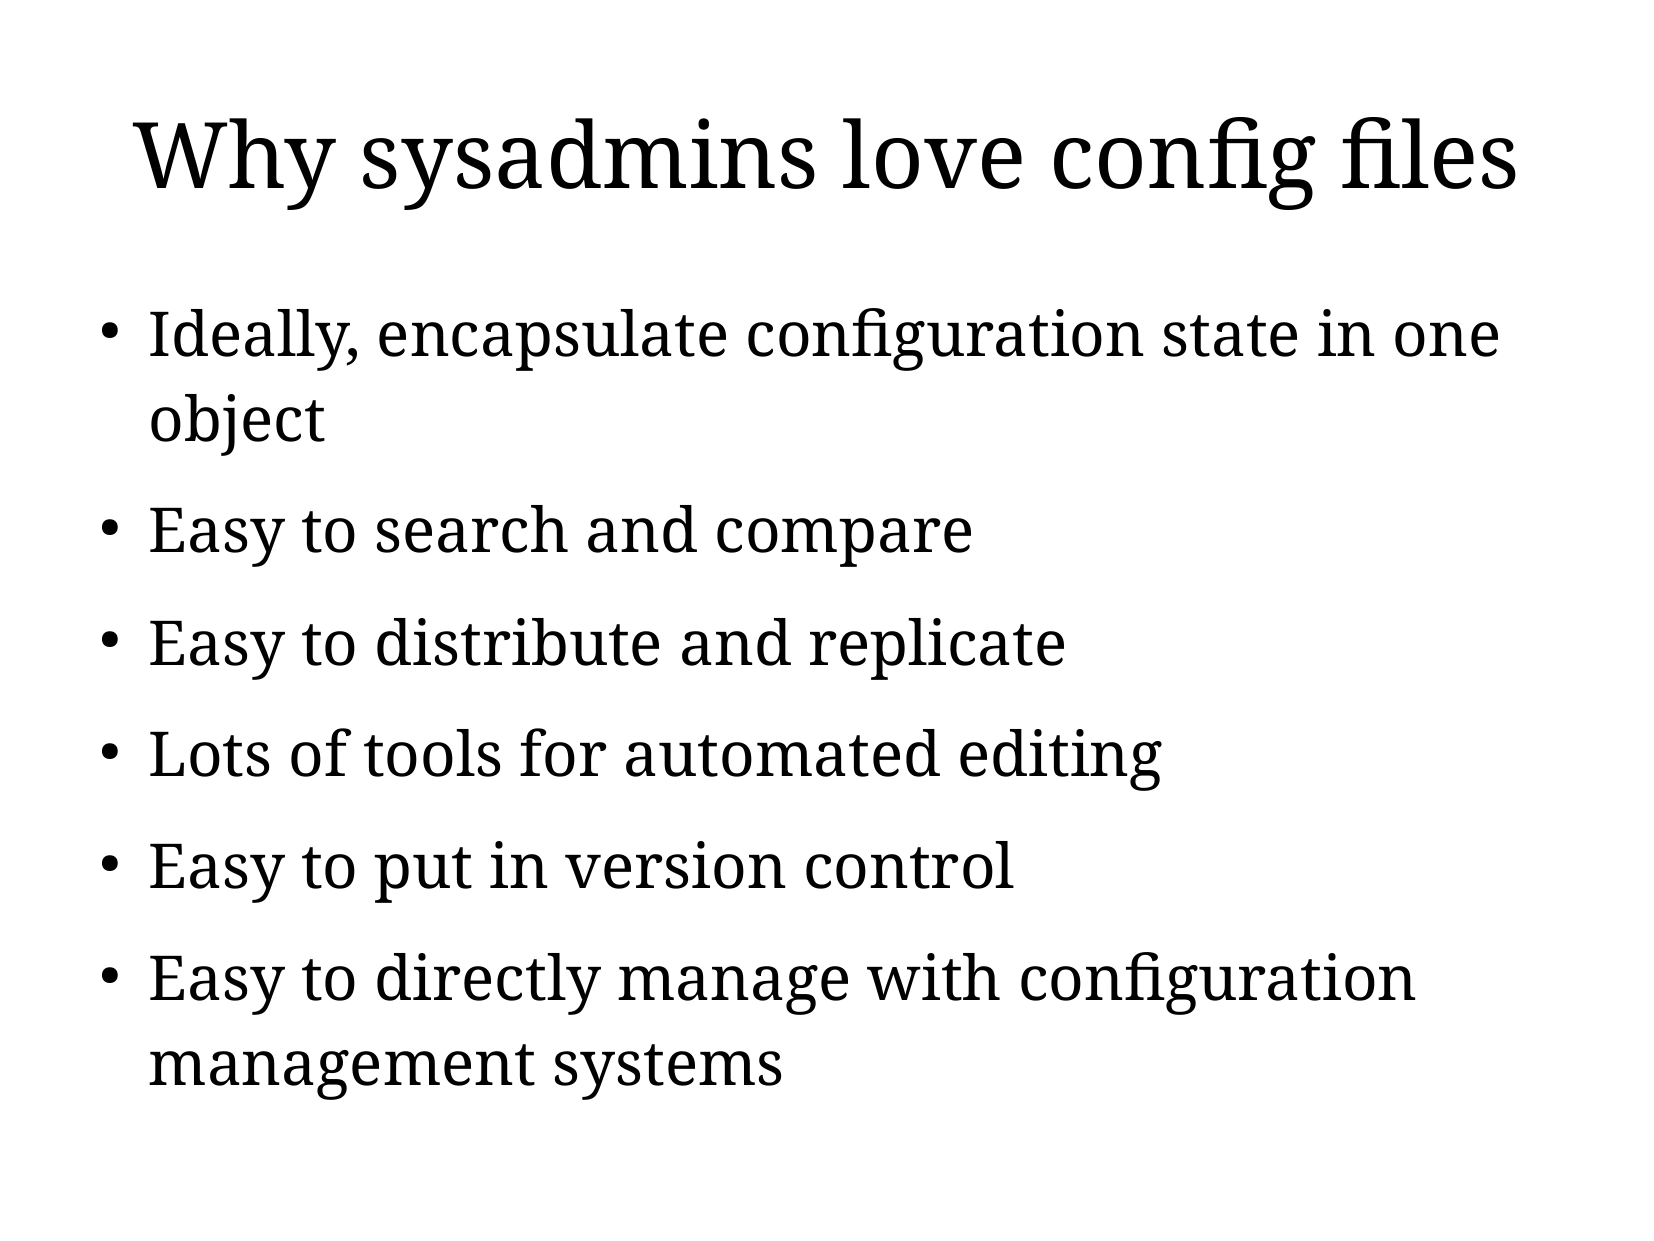

# Why sysadmins love config files
Ideally, encapsulate configuration state in one object
Easy to search and compare
Easy to distribute and replicate
Lots of tools for automated editing
Easy to put in version control
Easy to directly manage with configuration management systems